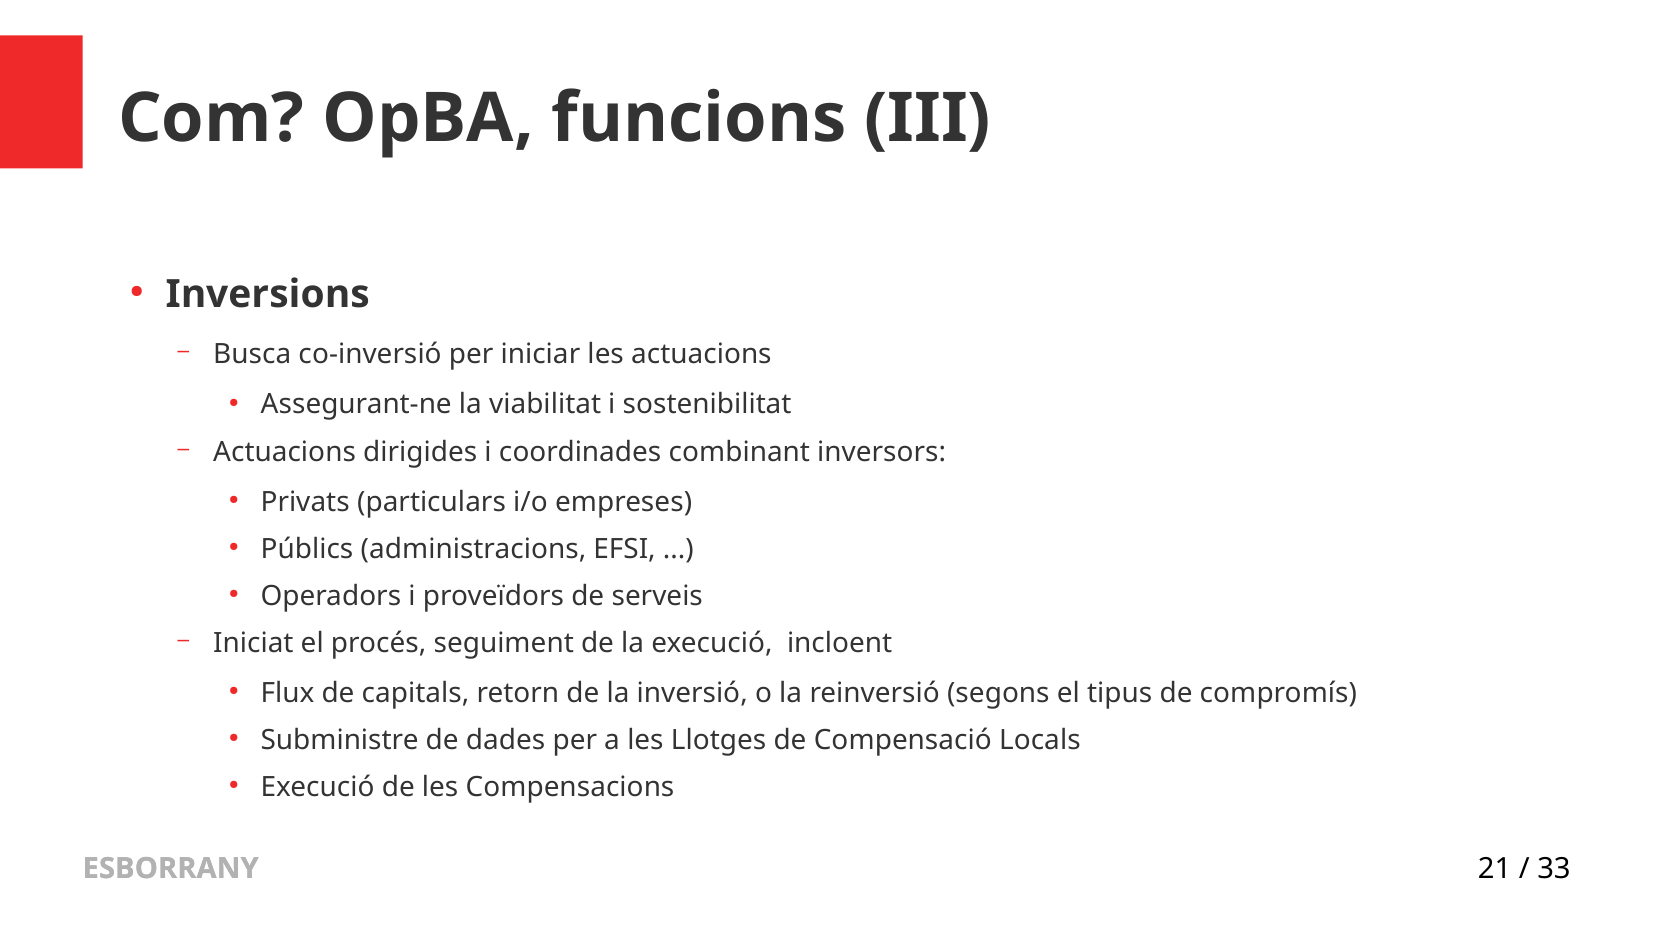

# Com? OpBA, funcions (III)
Inversions
Busca co-inversió per iniciar les actuacions
Assegurant-ne la viabilitat i sostenibilitat
Actuacions dirigides i coordinades combinant inversors:
Privats (particulars i/o empreses)
Públics (administracions, EFSI, ...)
Operadors i proveïdors de serveis
Iniciat el procés, seguiment de la execució, incloent
Flux de capitals, retorn de la inversió, o la reinversió (segons el tipus de compromís)
Subministre de dades per a les Llotges de Compensació Locals
Execució de les Compensacions
21